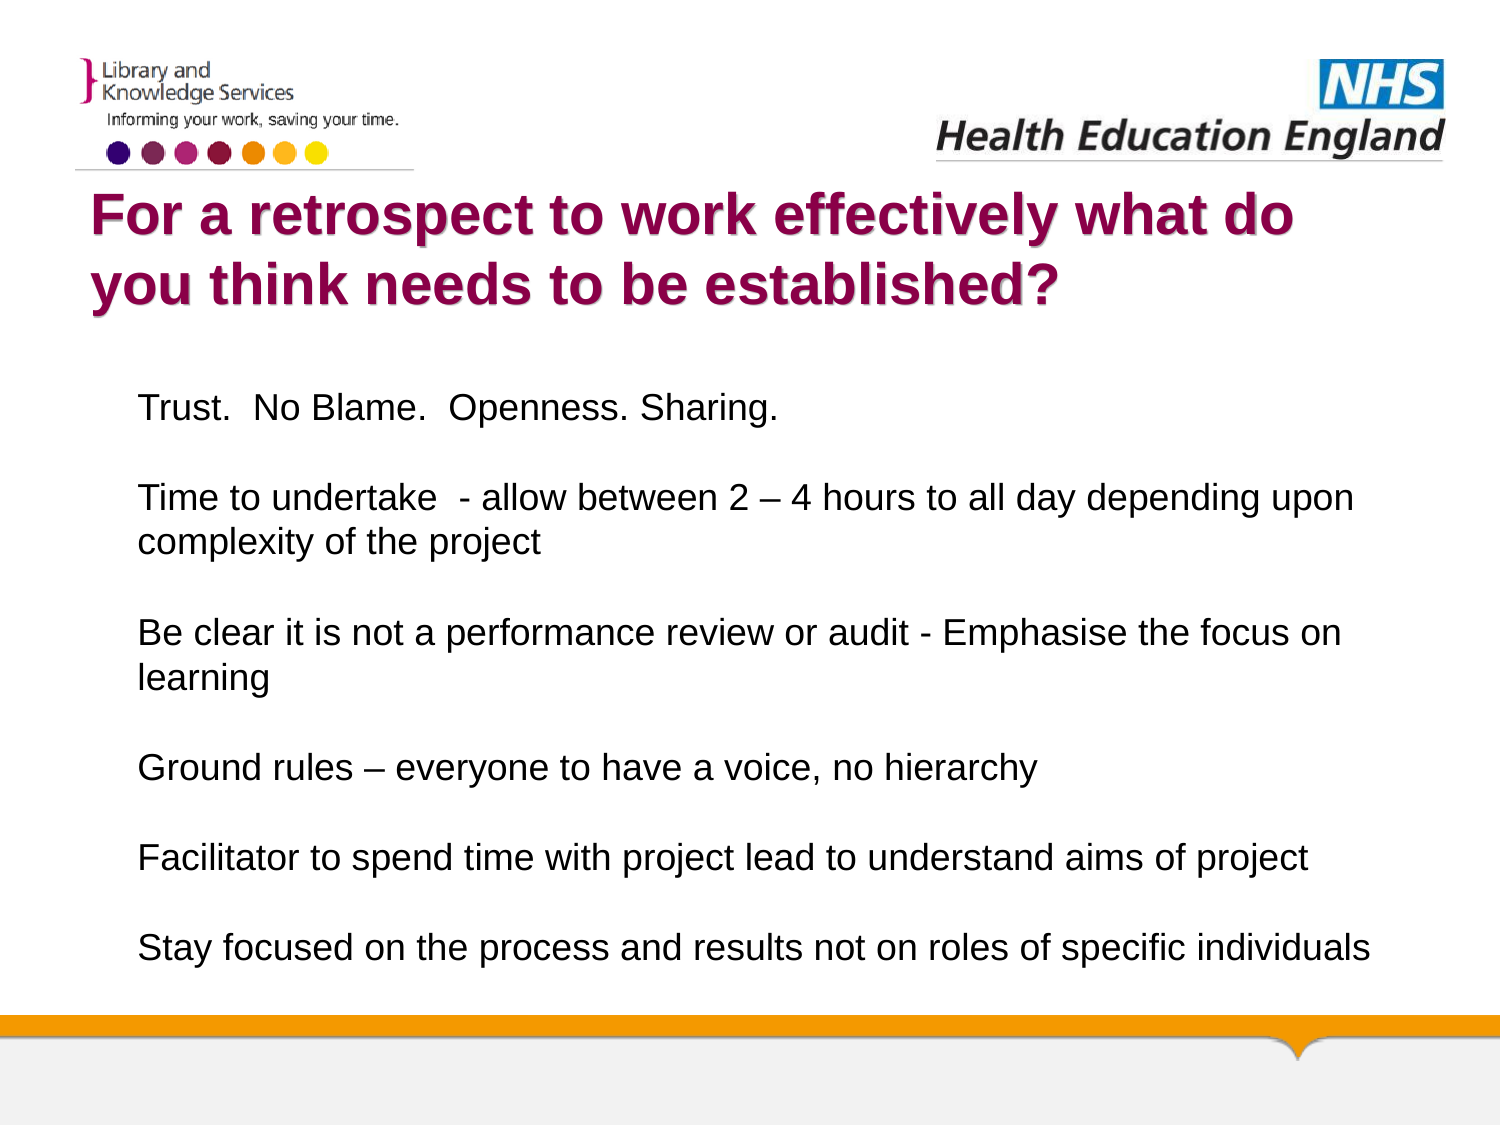

# For a retrospect to work effectively what do you think needs to be established?
Trust. No Blame. Openness. Sharing.
Time to undertake - allow between 2 – 4 hours to all day depending upon complexity of the project
Be clear it is not a performance review or audit - Emphasise the focus on learning
Ground rules – everyone to have a voice, no hierarchy
Facilitator to spend time with project lead to understand aims of project
Stay focused on the process and results not on roles of specific individuals